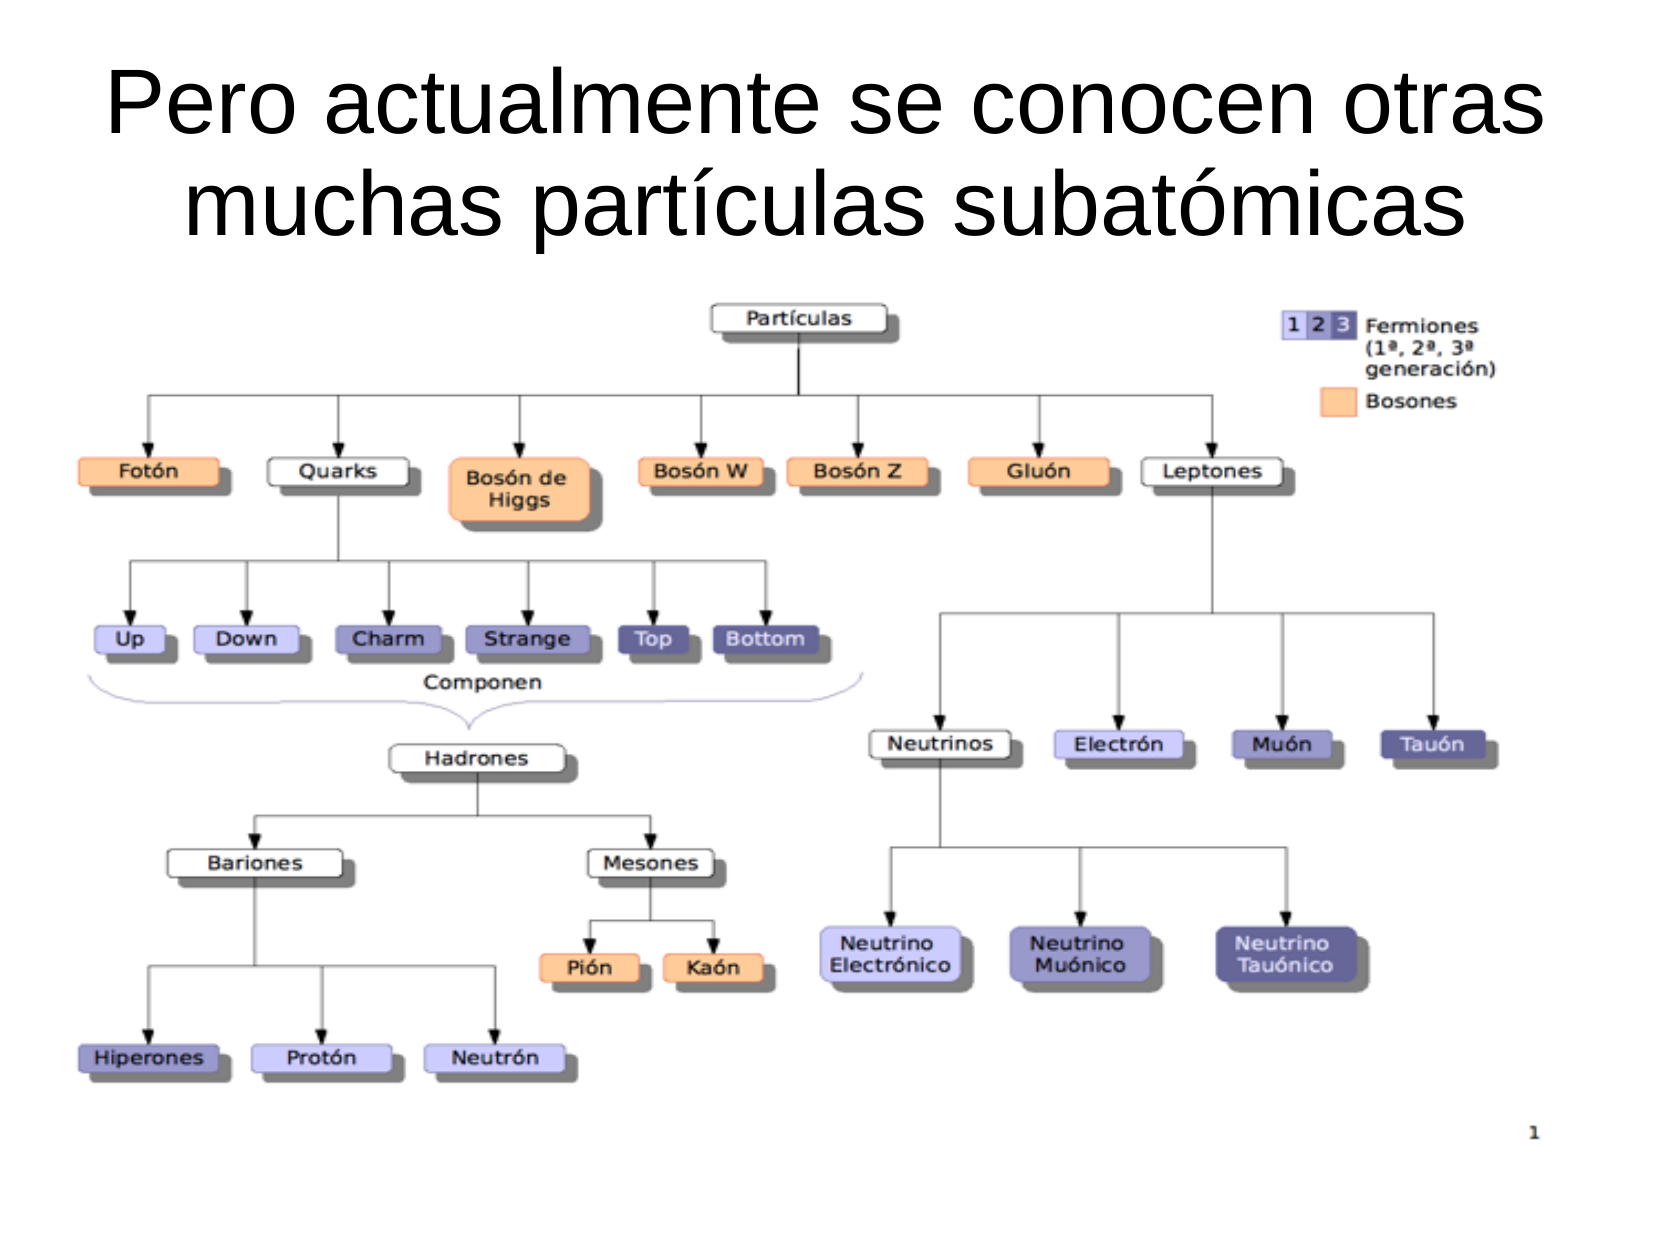

# Pero actualmente se conocen otras muchas partículas subatómicas